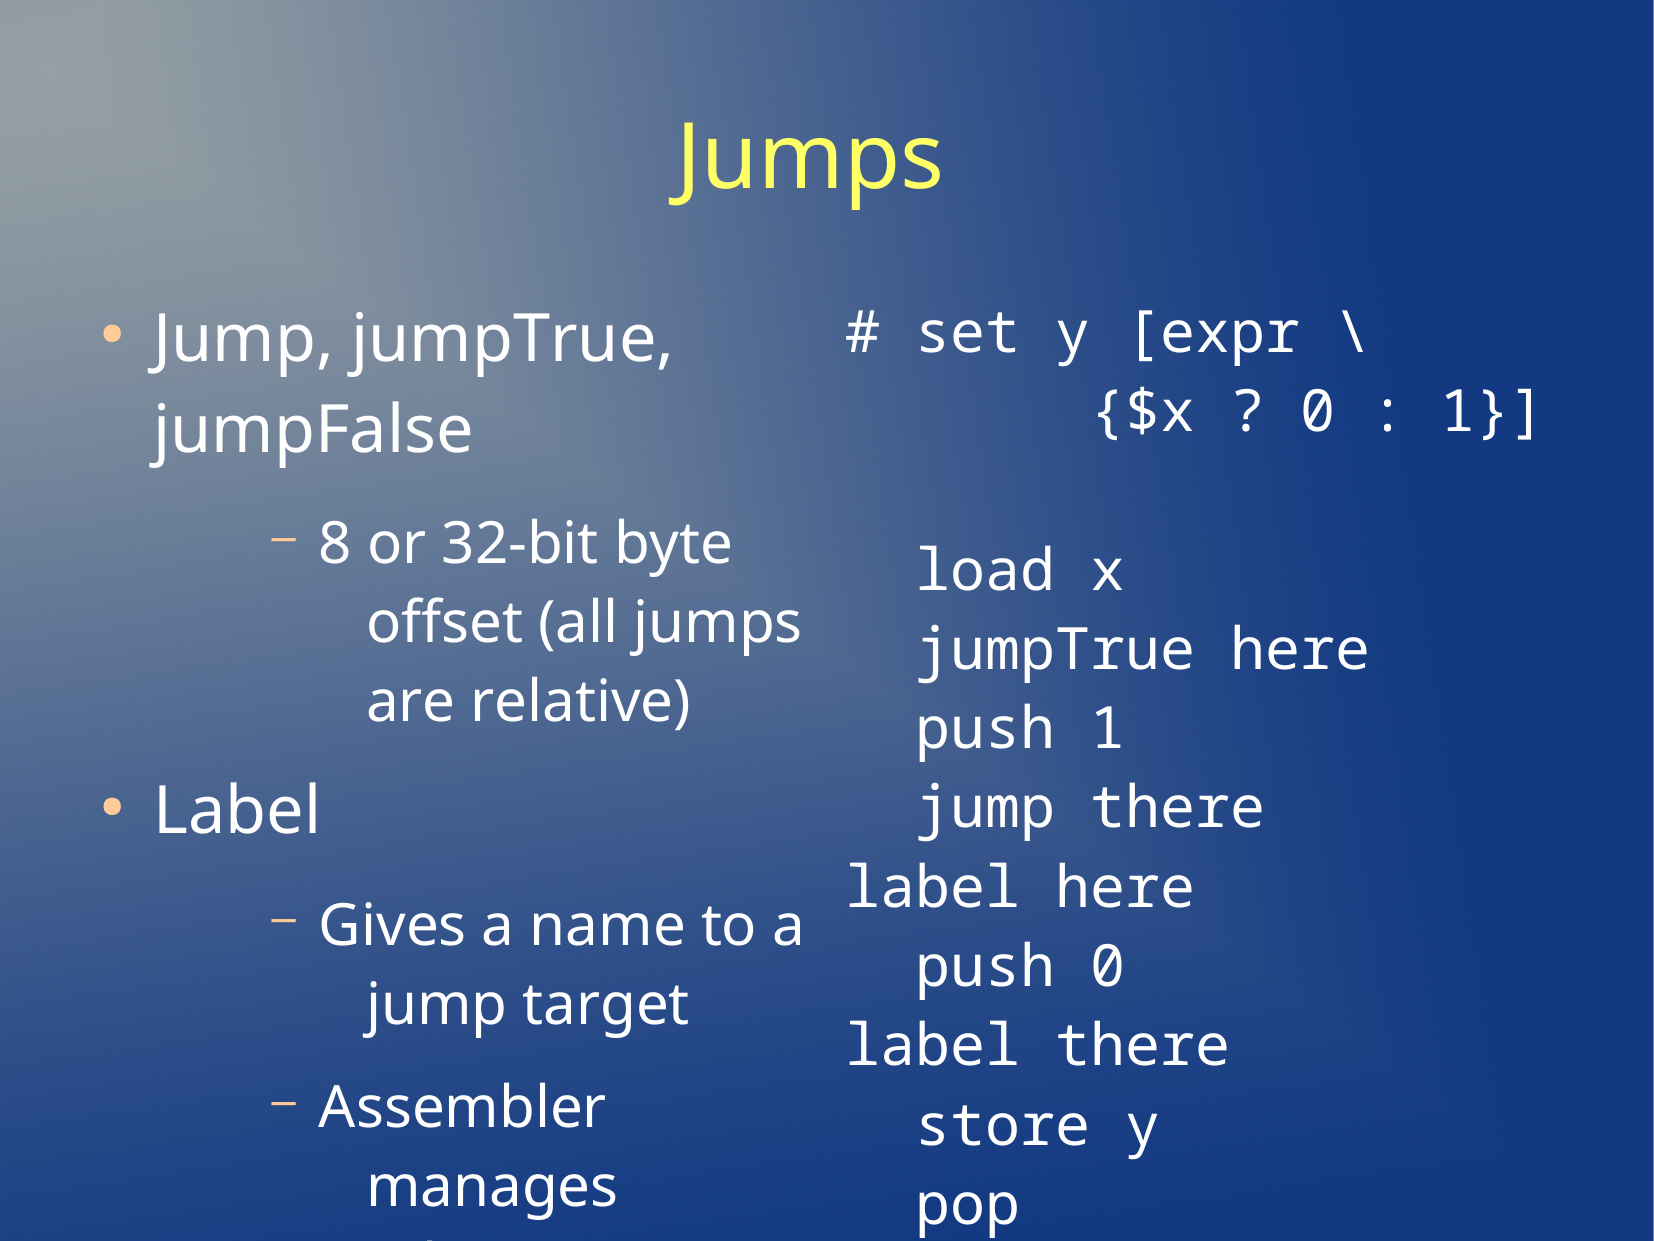

# Jumps
Jump, jumpTrue, jumpFalse
8 or 32-bit byte offset (all jumps are relative)
Label
Gives a name to a jump target
Assembler manages relative jumps
# set y [expr \ {$x ? 0 : 1}] load x jumpTrue here push 1 jump there label here push 0 label there store y pop